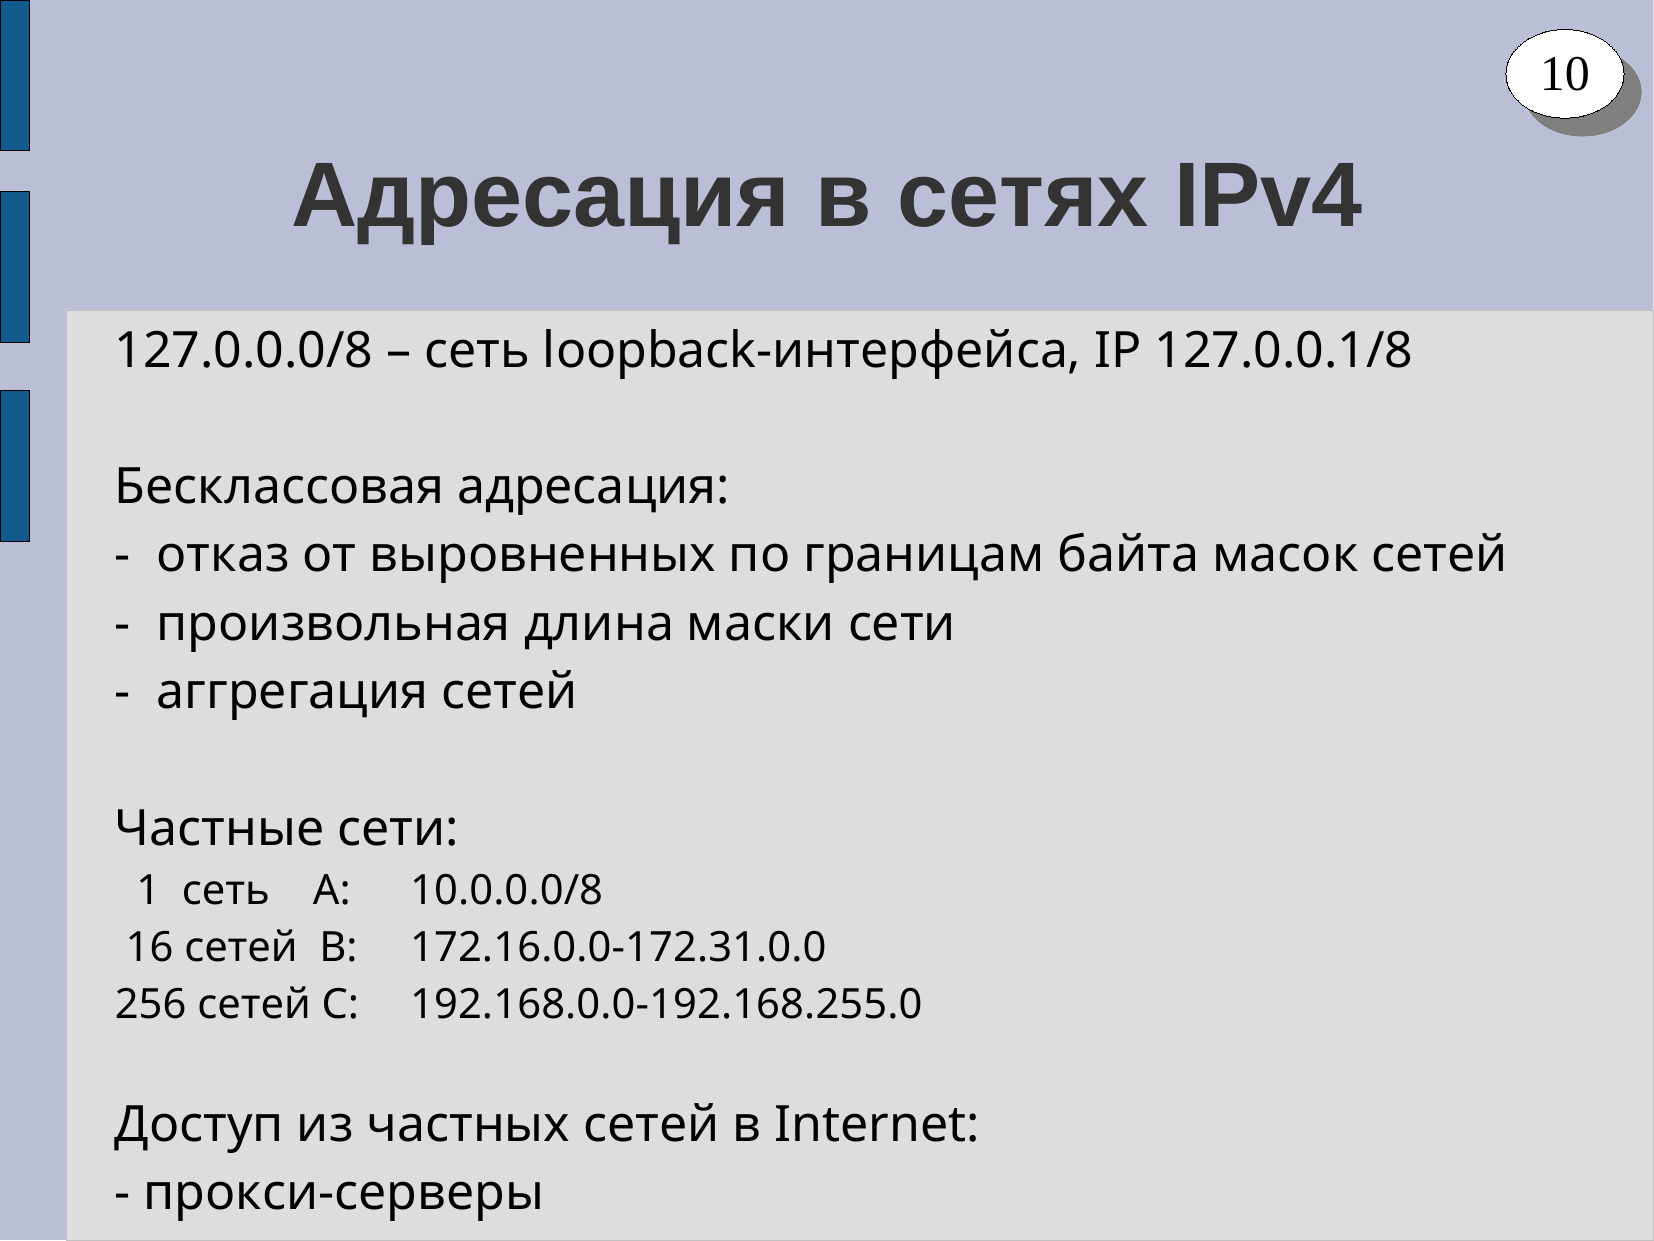

10
# Адресация в сетях IPv4
127.0.0.0/8 – сеть loopback-интерфейса, IP 127.0.0.1/8
Бесклассовая адресация:
- отказ от выровненных по границам байта масок сетей
- произвольная длина маски сети
- аггрегация сетей
Частные сети:
 1 сеть A:	10.0.0.0/8
 16 сетей B:	172.16.0.0-172.31.0.0
256 сетей C:	192.168.0.0-192.168.255.0
Доступ из частных сетей в Internet:
- прокси-серверы
- трансляция адресов